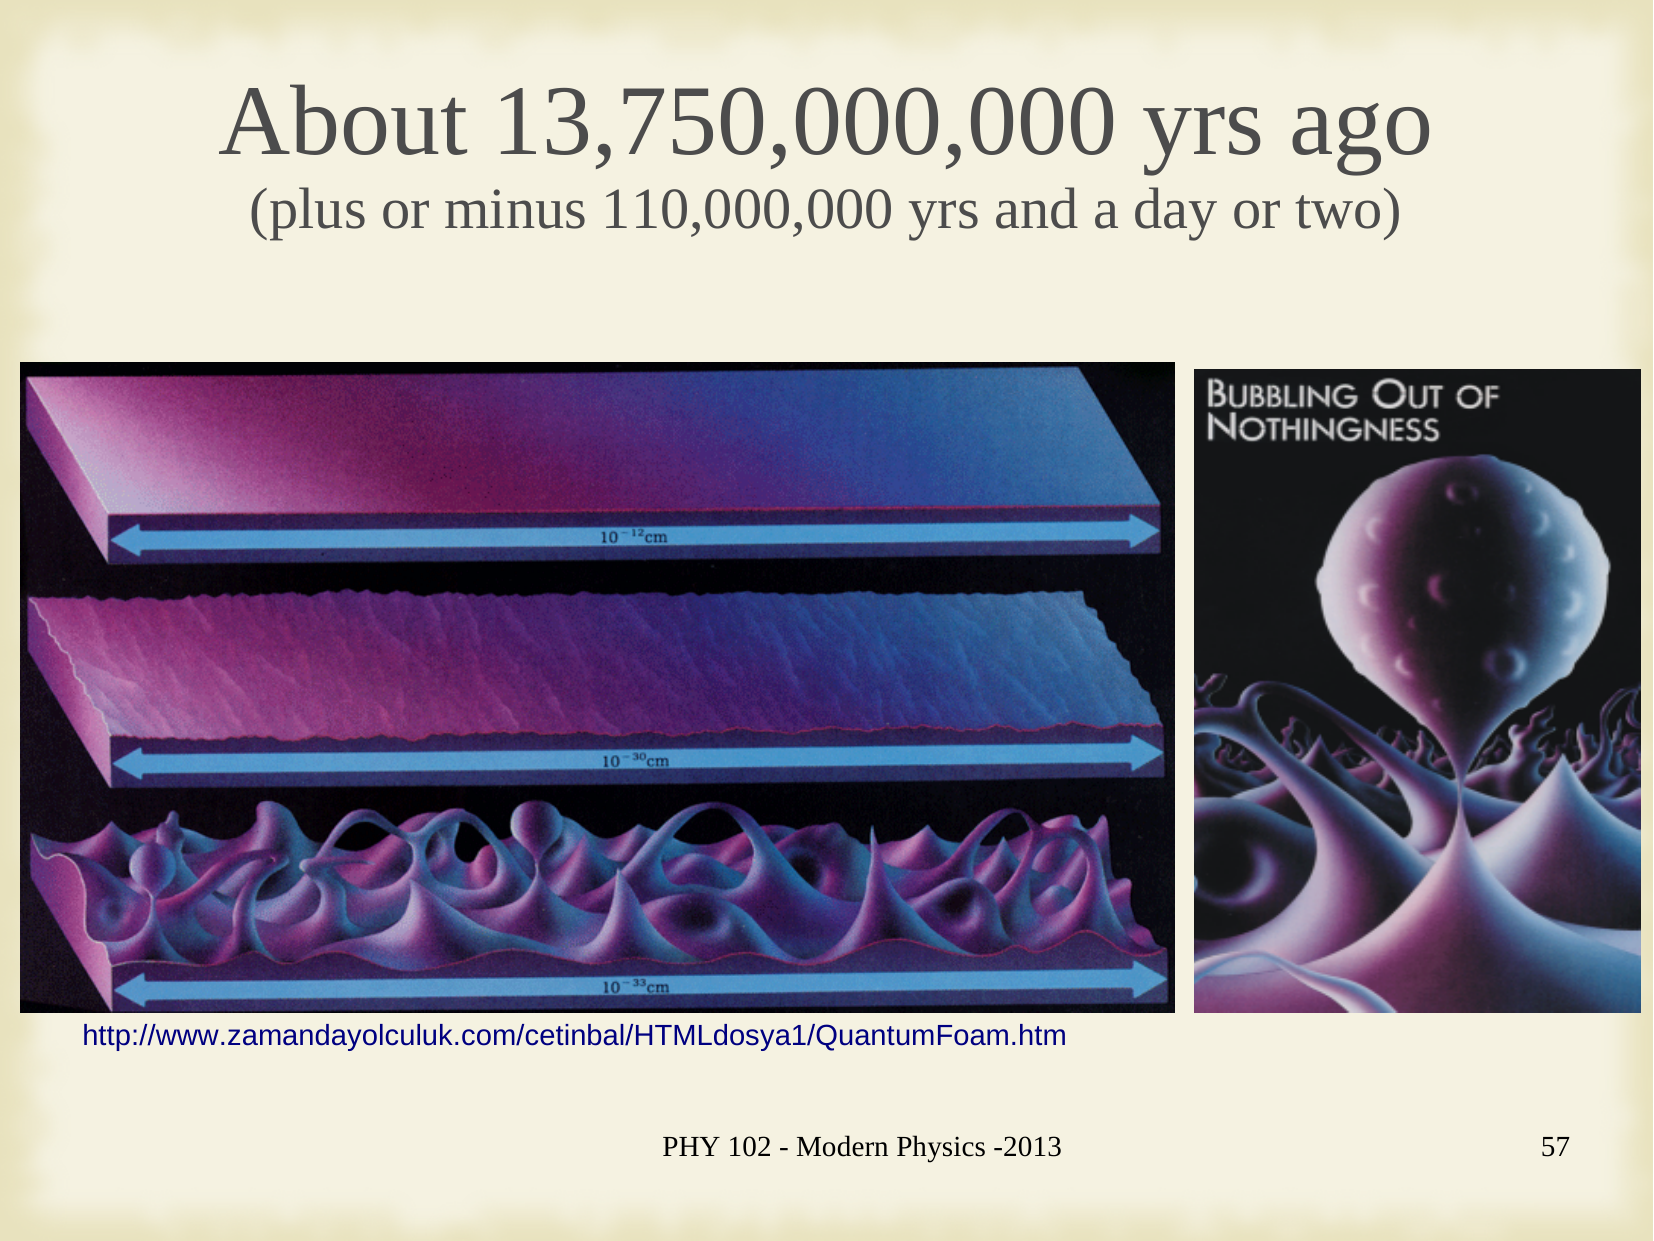

# About 13,750,000,000 yrs ago (plus or minus 110,000,000 yrs and a day or two)
http://www.zamandayolculuk.com/cetinbal/HTMLdosya1/QuantumFoam.htm
PHY 102 - Modern Physics -2013
57